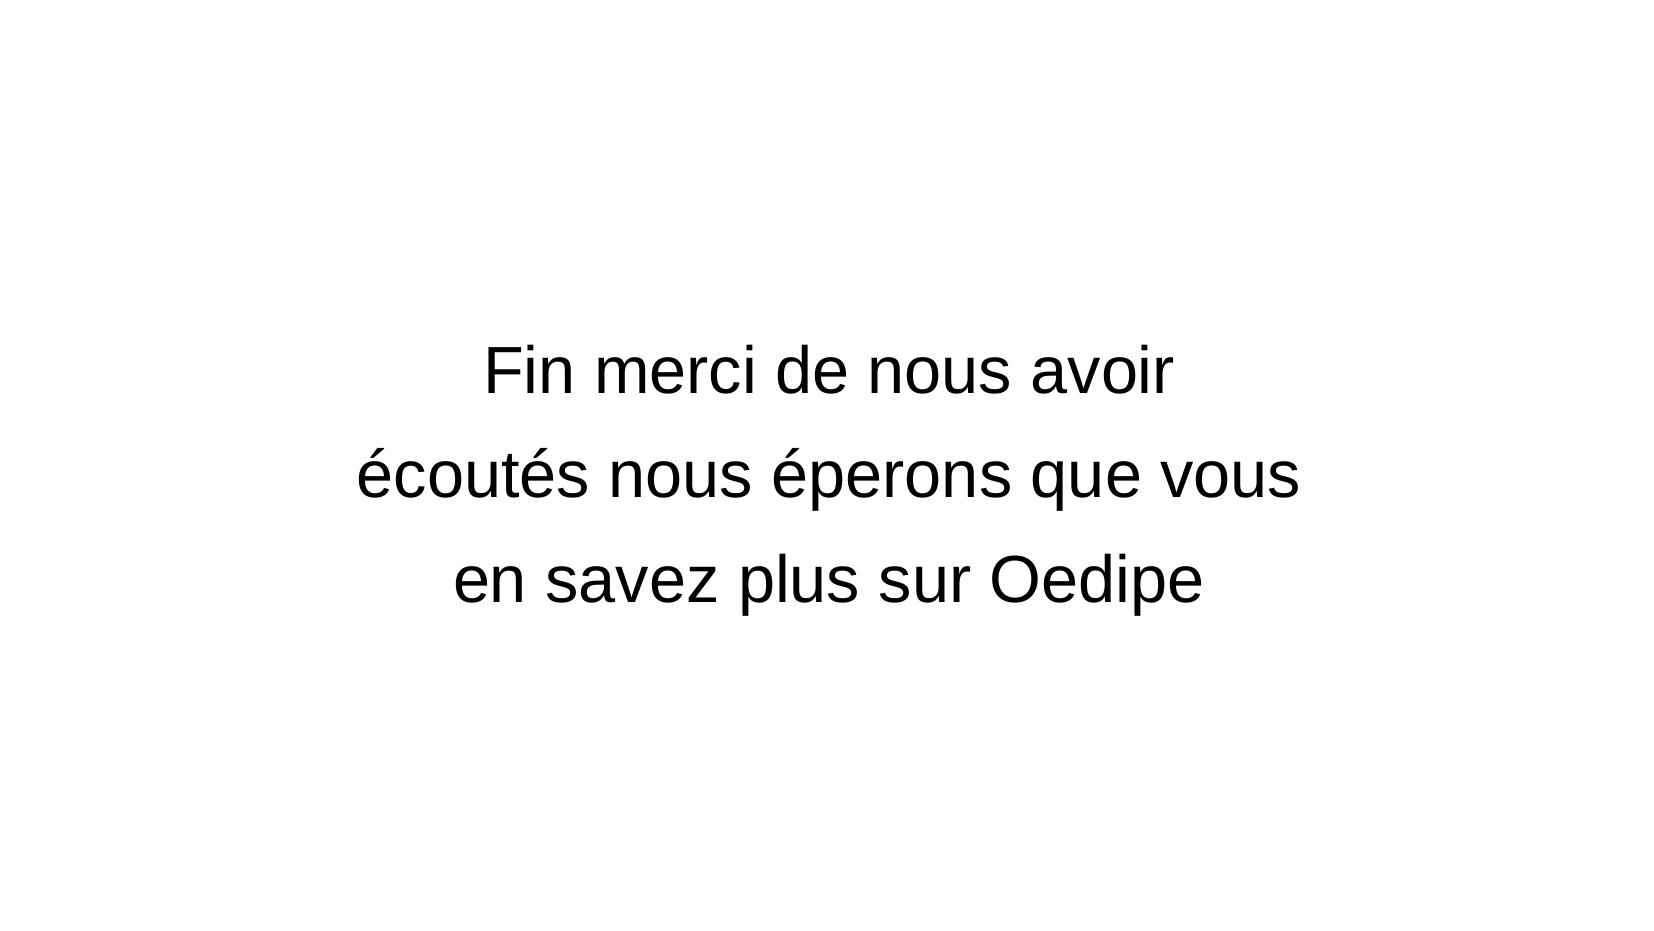

#
Fin merci de nous avoir
écoutés nous éperons que vous
en savez plus sur Oedipe